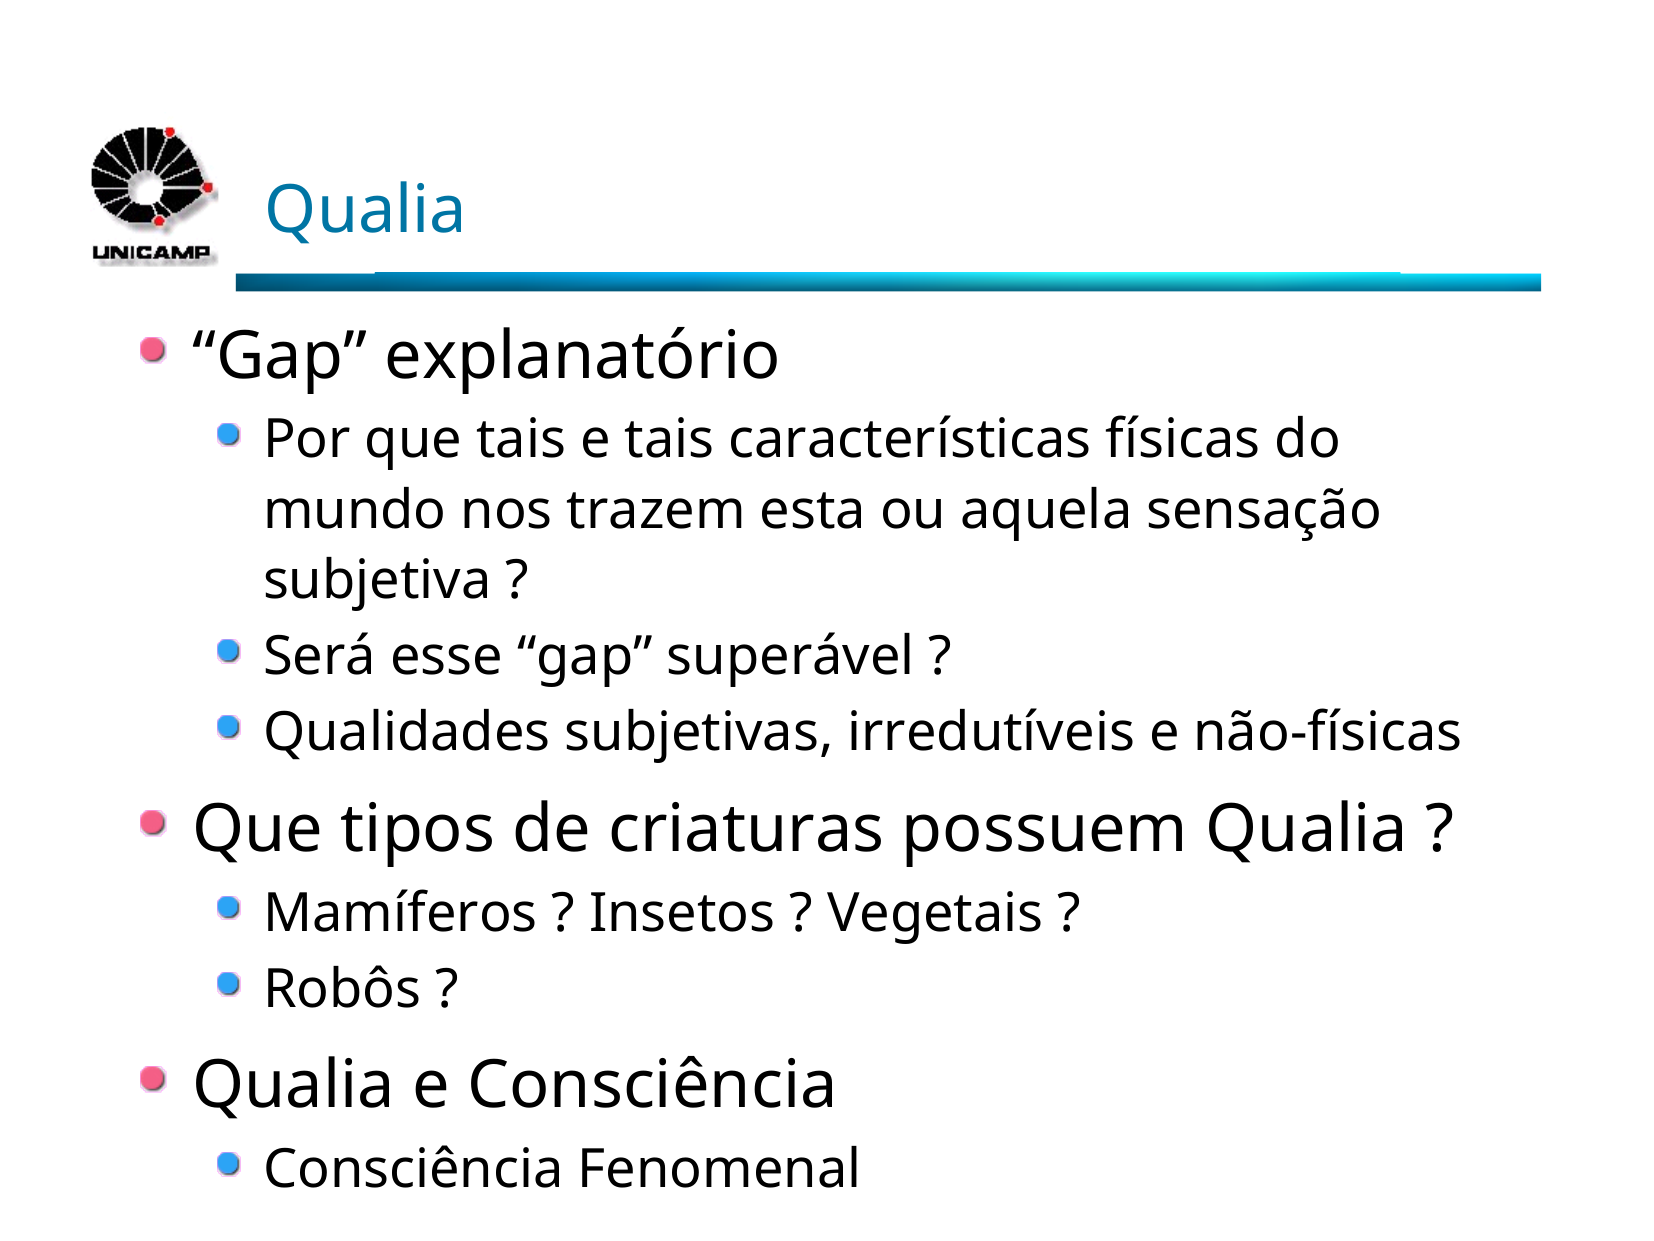

# Qualia
“Gap” explanatório
Por que tais e tais características físicas do mundo nos trazem esta ou aquela sensação subjetiva ?
Será esse “gap” superável ?
Qualidades subjetivas, irredutíveis e não-físicas
Que tipos de criaturas possuem Qualia ?
Mamíferos ? Insetos ? Vegetais ?
Robôs ?
Qualia e Consciência
Consciência Fenomenal